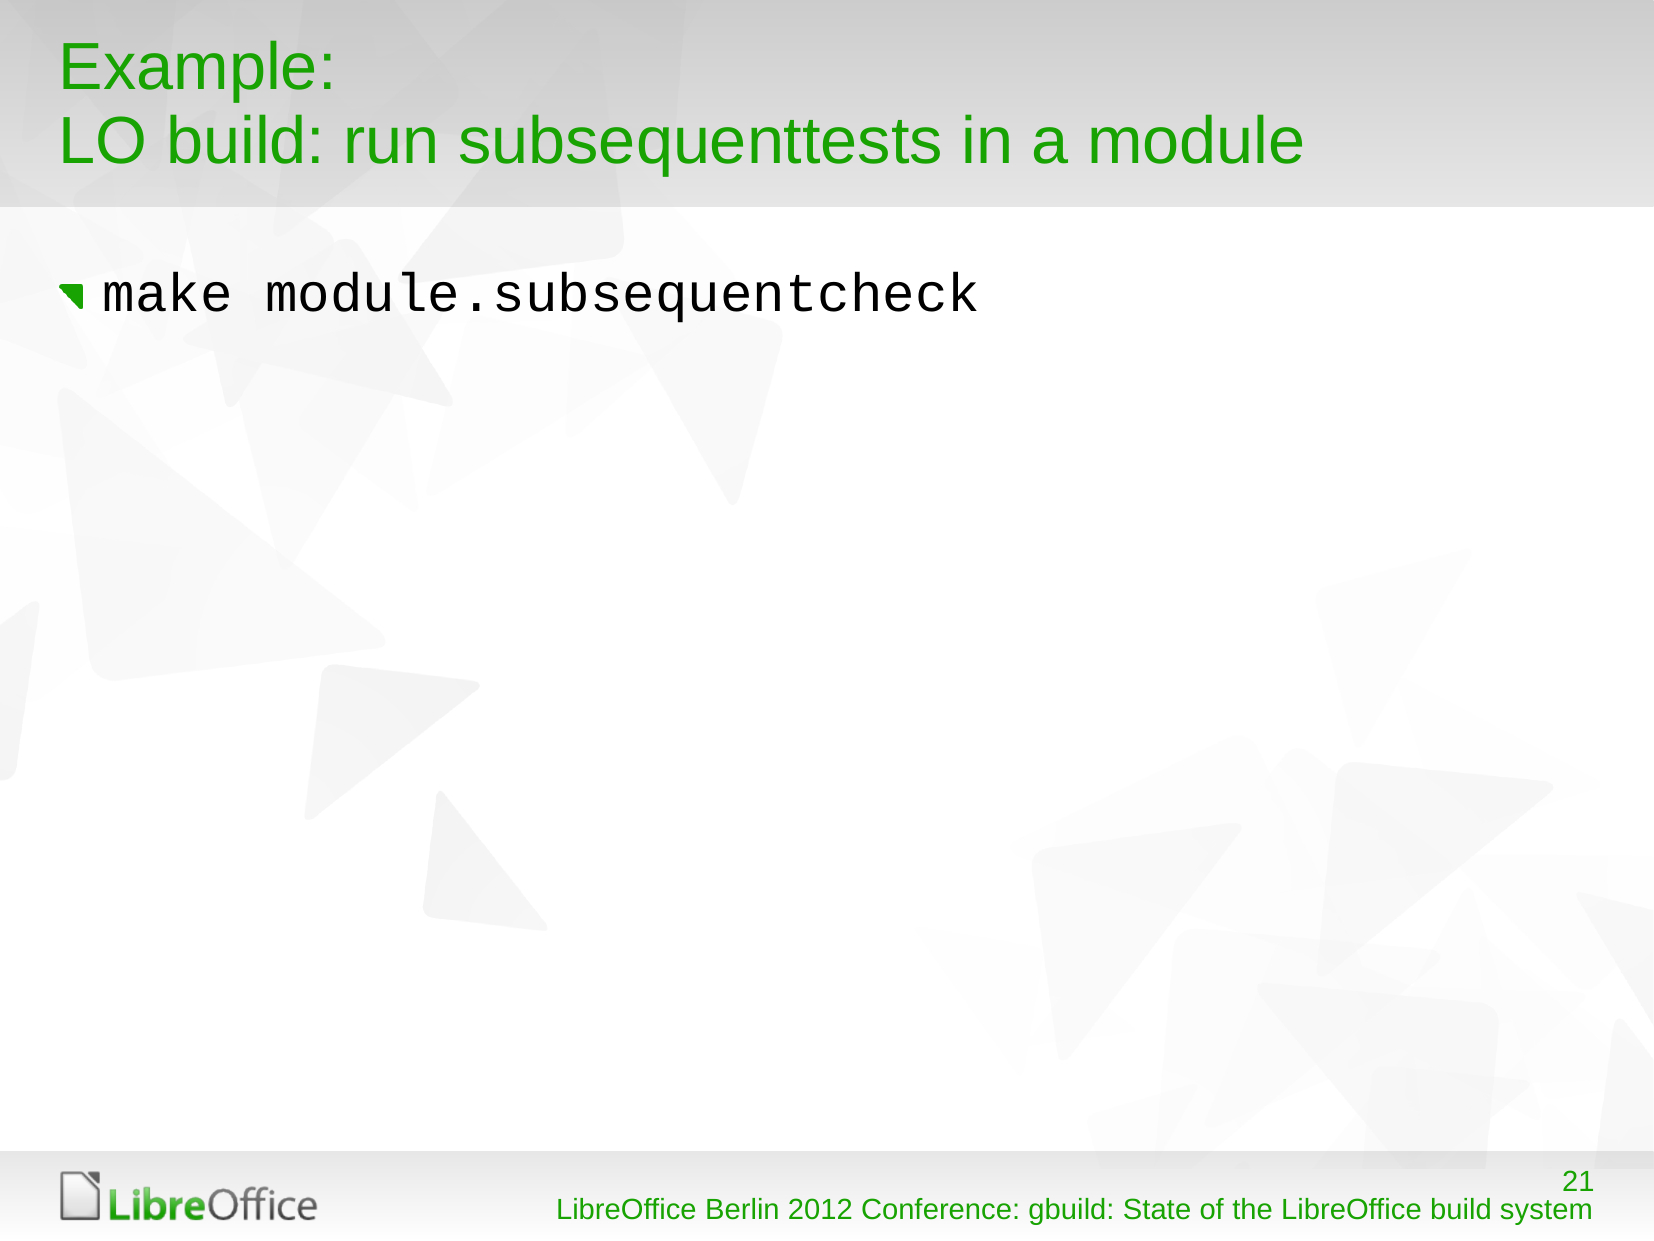

# Example: LO build: run subsequenttests in a module
make module.subsequentcheck
21
LibreOffice Berlin 2012 Conference: gbuild: State of the LibreOffice build system